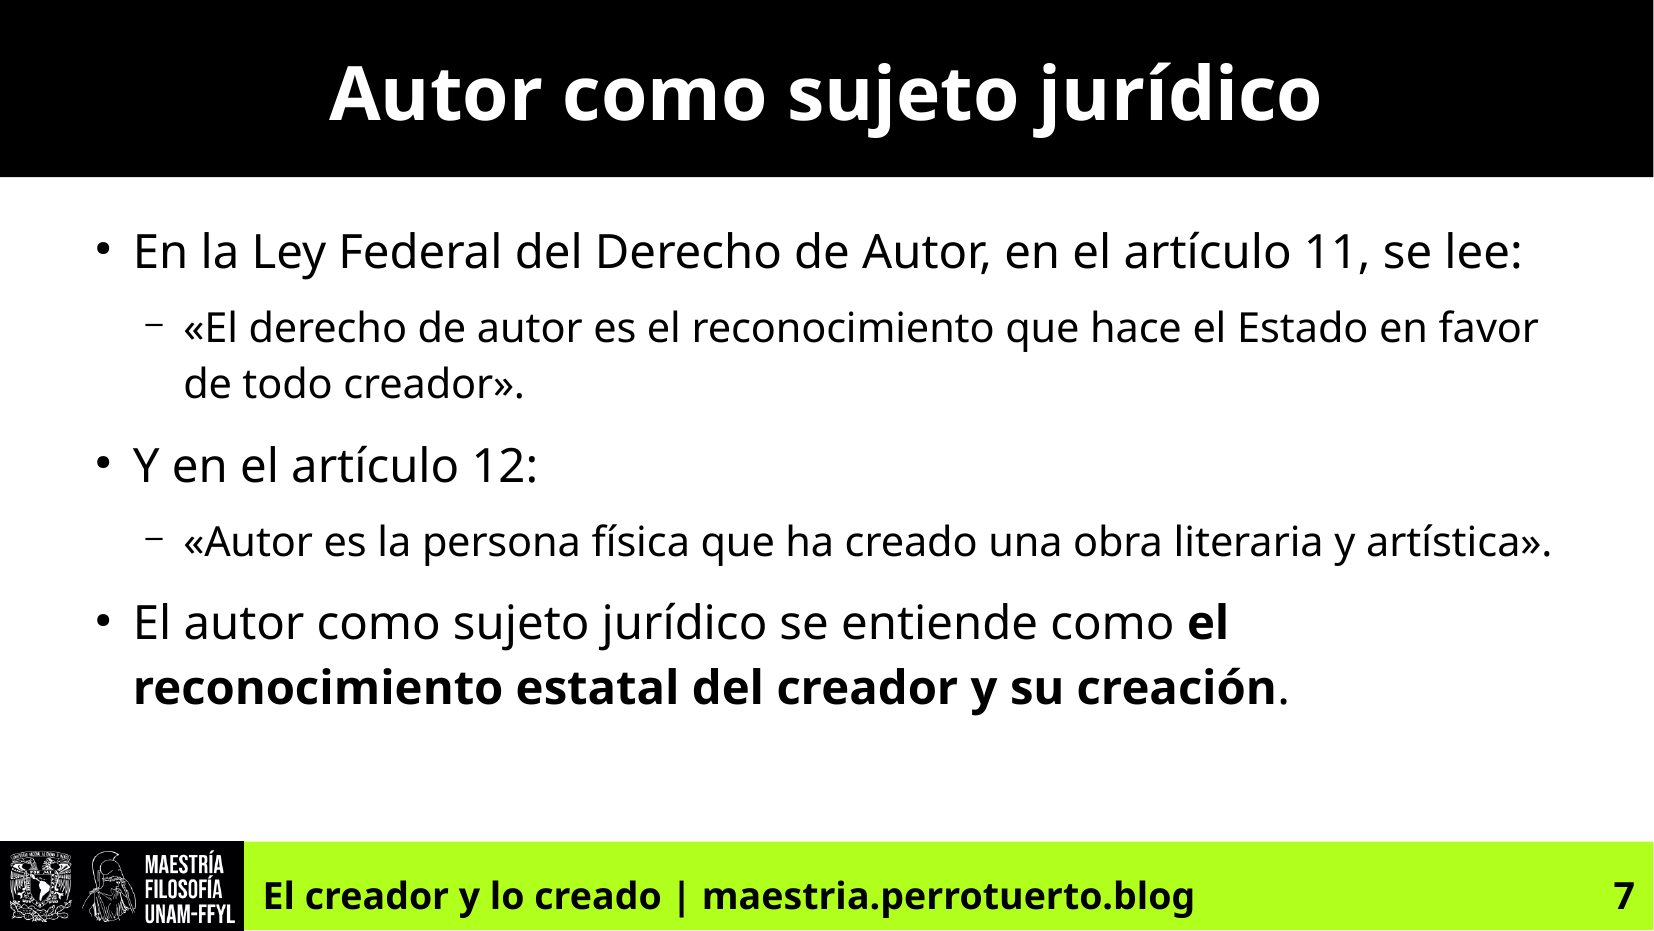

# Autor como sujeto jurídico
En la Ley Federal del Derecho de Autor, en el artículo 11, se lee:
«El derecho de autor es el reconocimiento que hace el Estado en favor de todo creador».
Y en el artículo 12:
«Autor es la persona física que ha creado una obra literaria y artística».
El autor como sujeto jurídico se entiende como el reconocimiento estatal del creador y su creación.